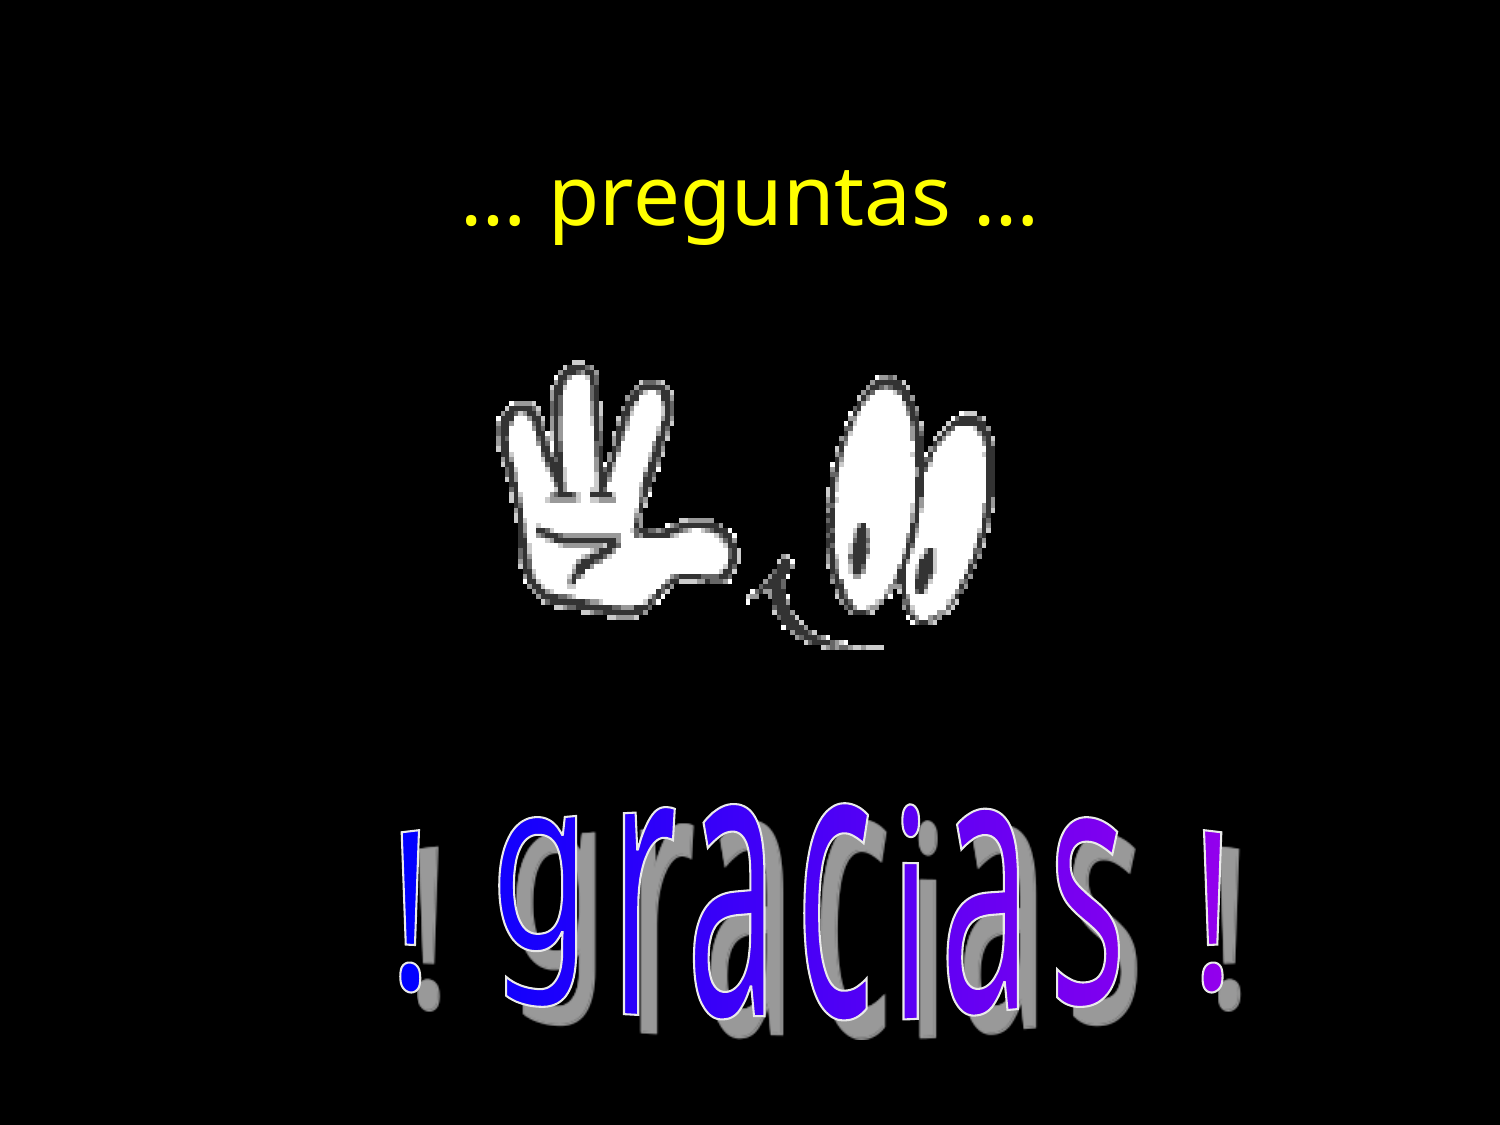

# … preguntas …
! gracias !